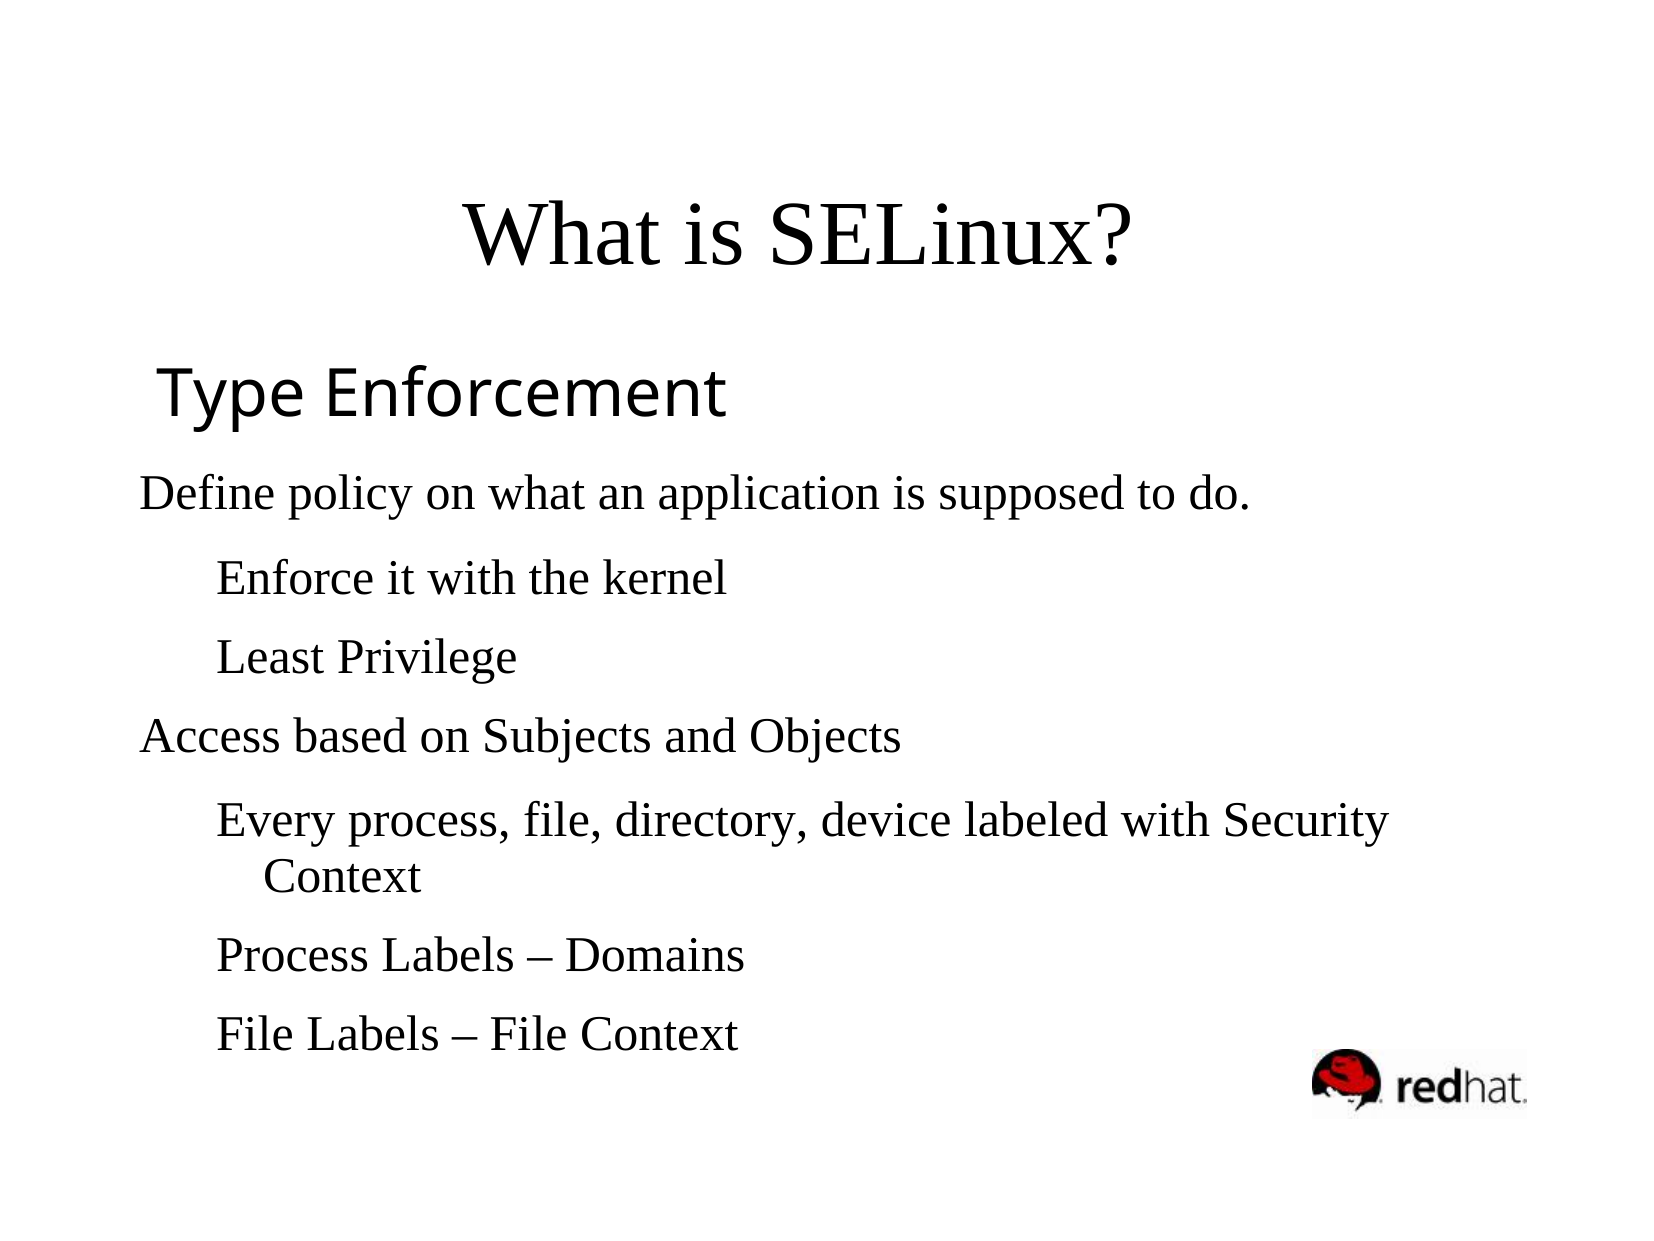

# What is SELinux?
Type Enforcement
Define policy on what an application is supposed to do.
Enforce it with the kernel
Least Privilege
Access based on Subjects and Objects
Every process, file, directory, device labeled with Security Context
Process Labels – Domains
File Labels – File Context